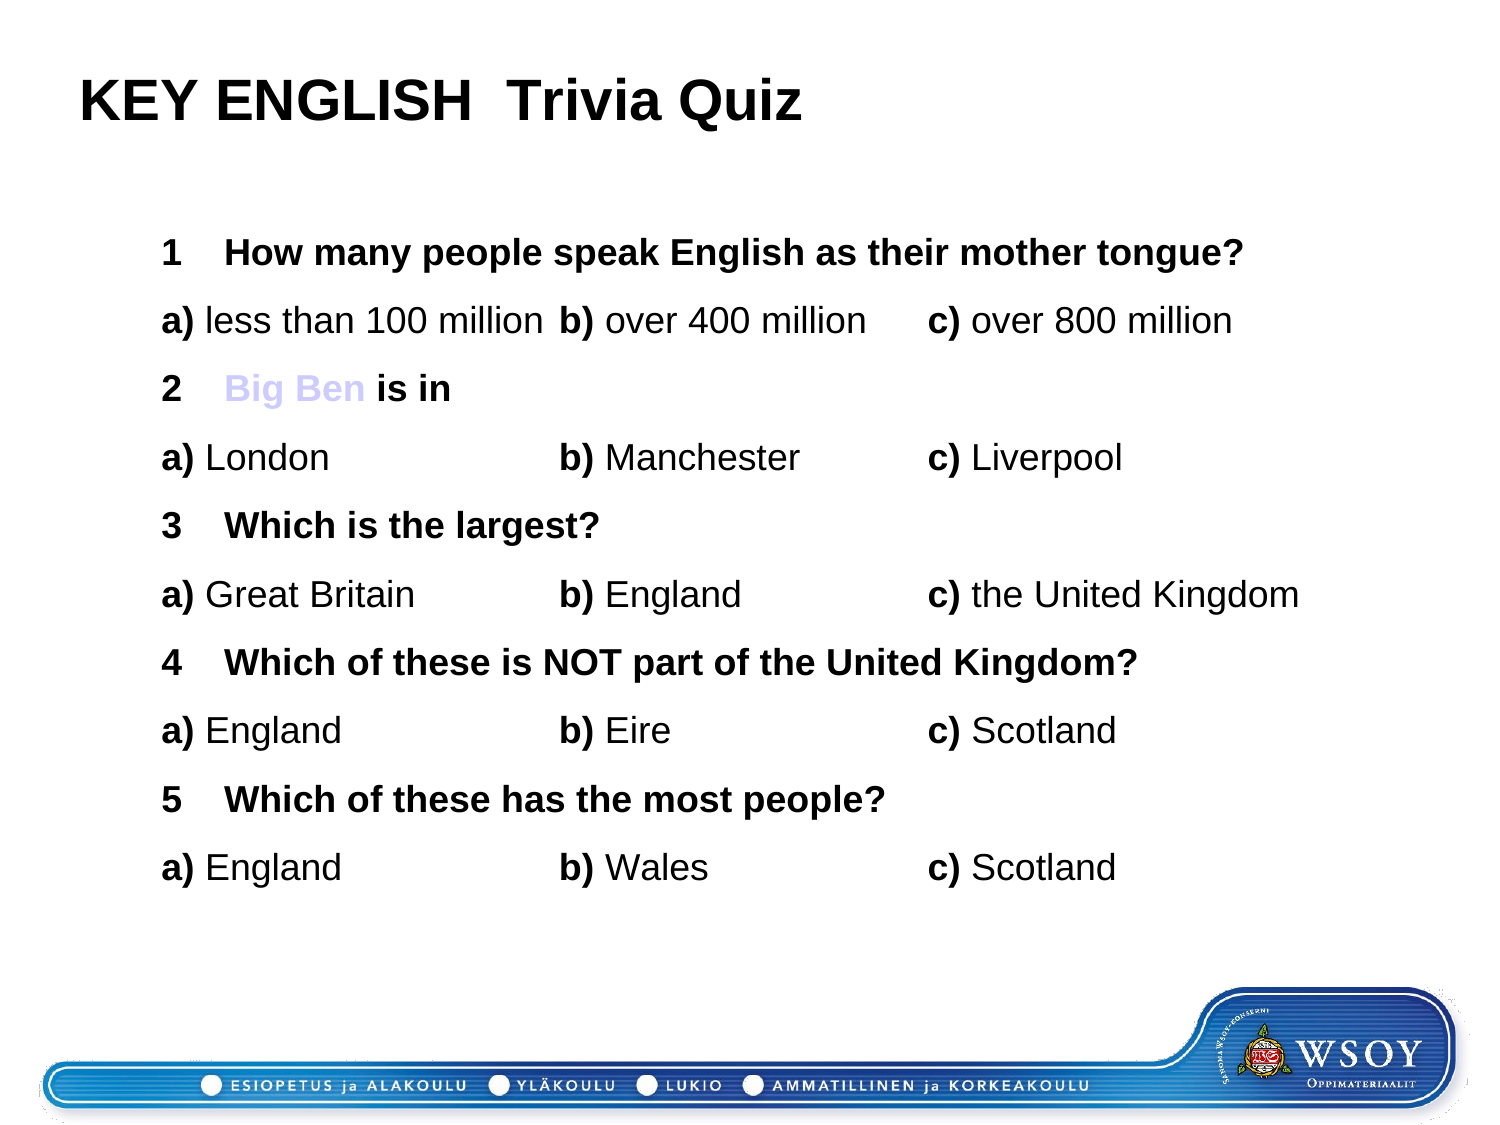

KEY ENGLISH Trivia Quiz
	1 How many people speak English as their mother tongue?
	a) less than 100 million	b) over 400 million	c) over 800 million
	2 Big Ben is in
	a) London	b) Manchester	c) Liverpool
	3 Which is the largest?
	a) Great Britain	b) England	c) the United Kingdom
	4 Which of these is NOT part of the United Kingdom?
	a) England	b) Eire	c) Scotland
	5 Which of these has the most people?
	a) England	b) Wales	c) Scotland